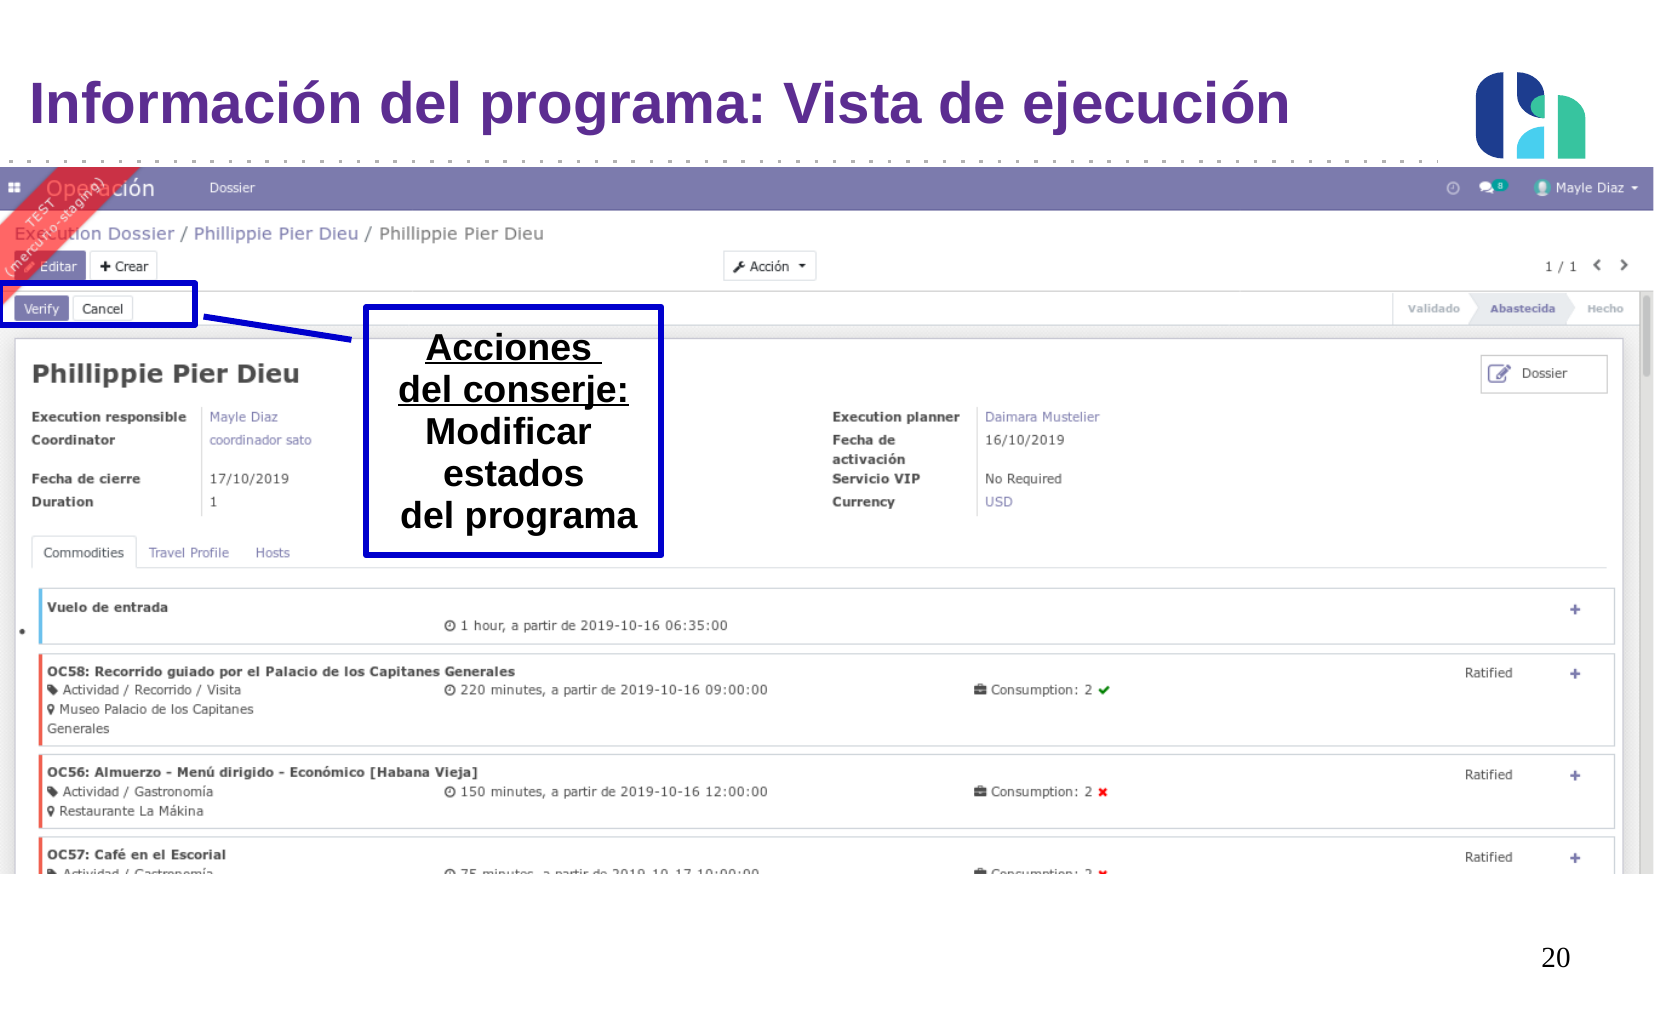

Información del programa: Vista de ejecución
Acciones
del conserje:
Modificar
estados
 del programa
20